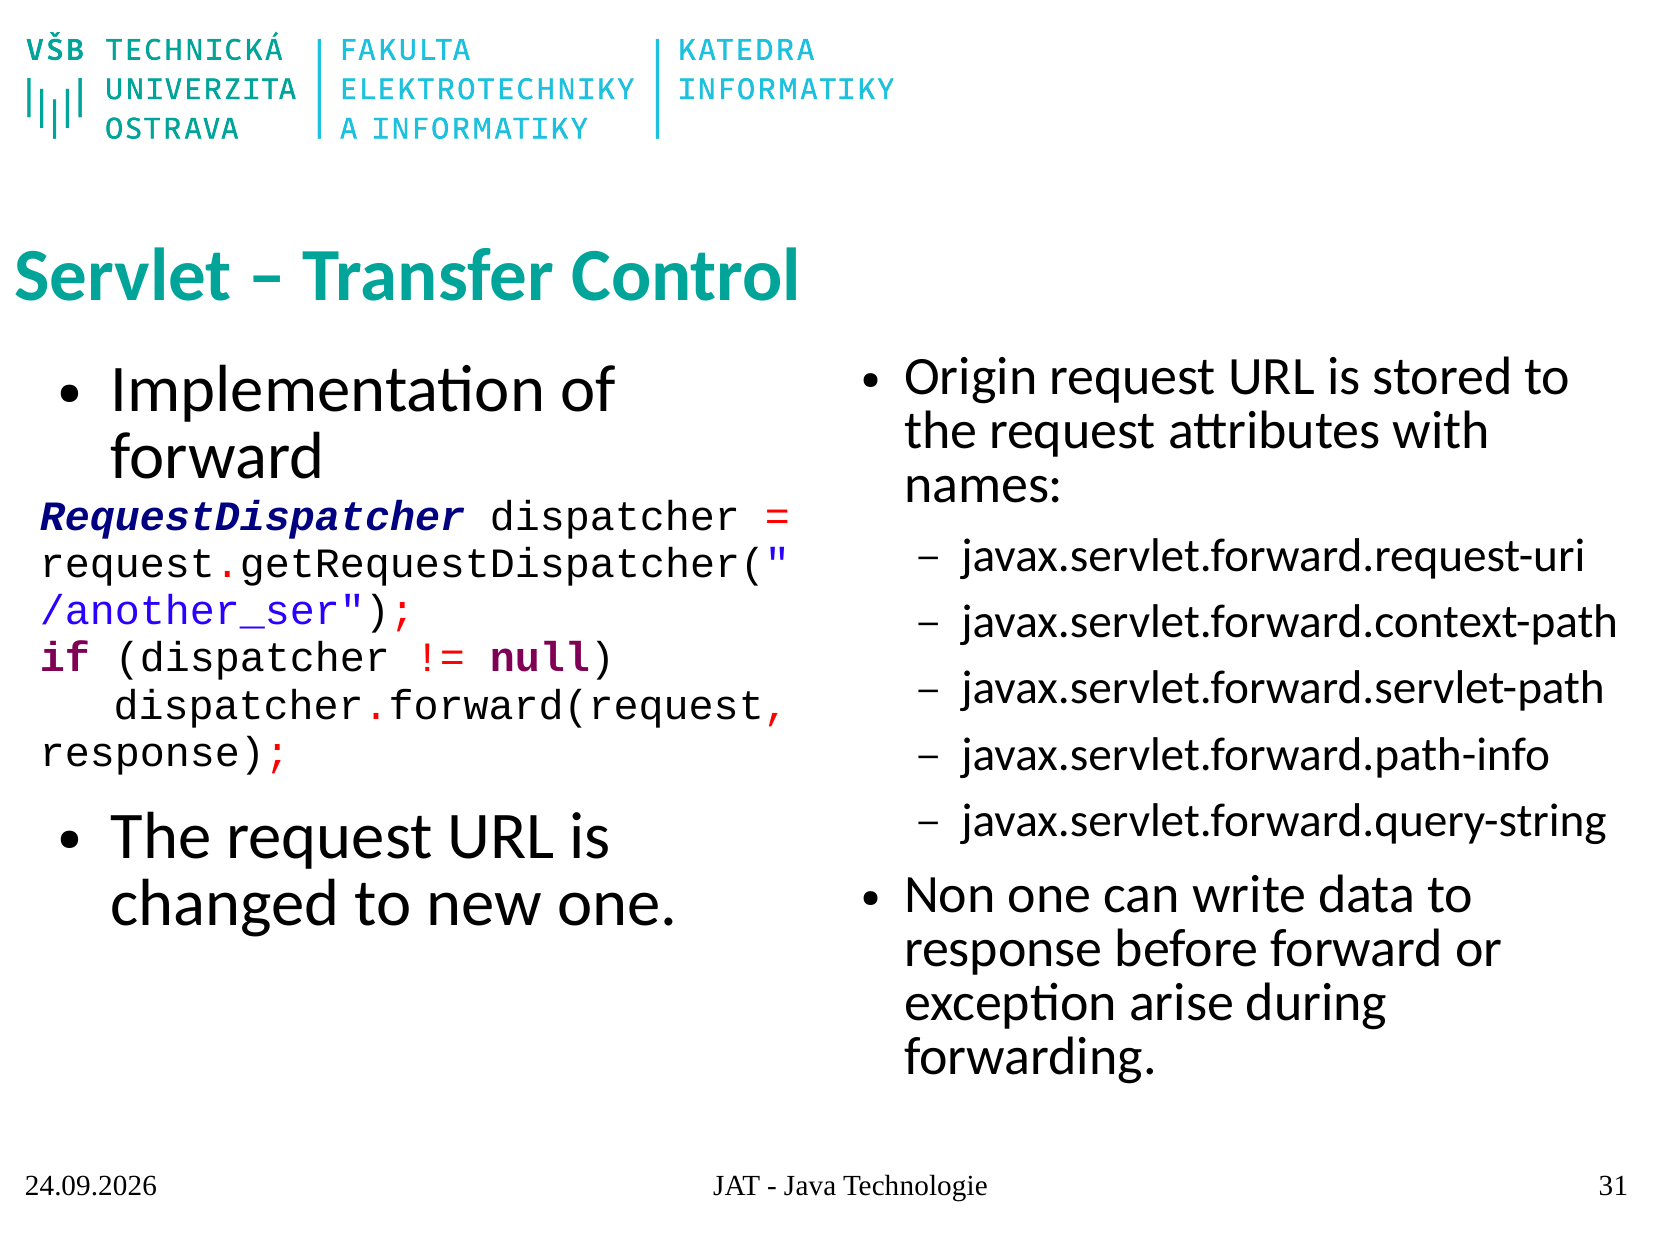

Servlet – Transfer Control
# Implementation of forward
RequestDispatcher dispatcher =
request.getRequestDispatcher("/another_ser");
if (dispatcher != null)
	dispatcher.forward(request, response);
The request URL is changed to new one.
Origin request URL is stored to the request attributes with names:
javax.servlet.forward.request-uri
javax.servlet.forward.context-path
javax.servlet.forward.servlet-path
javax.servlet.forward.path-info
javax.servlet.forward.query-string
Non one can write data to response before forward or exception arise during forwarding.
JAT - Java Technologie
31